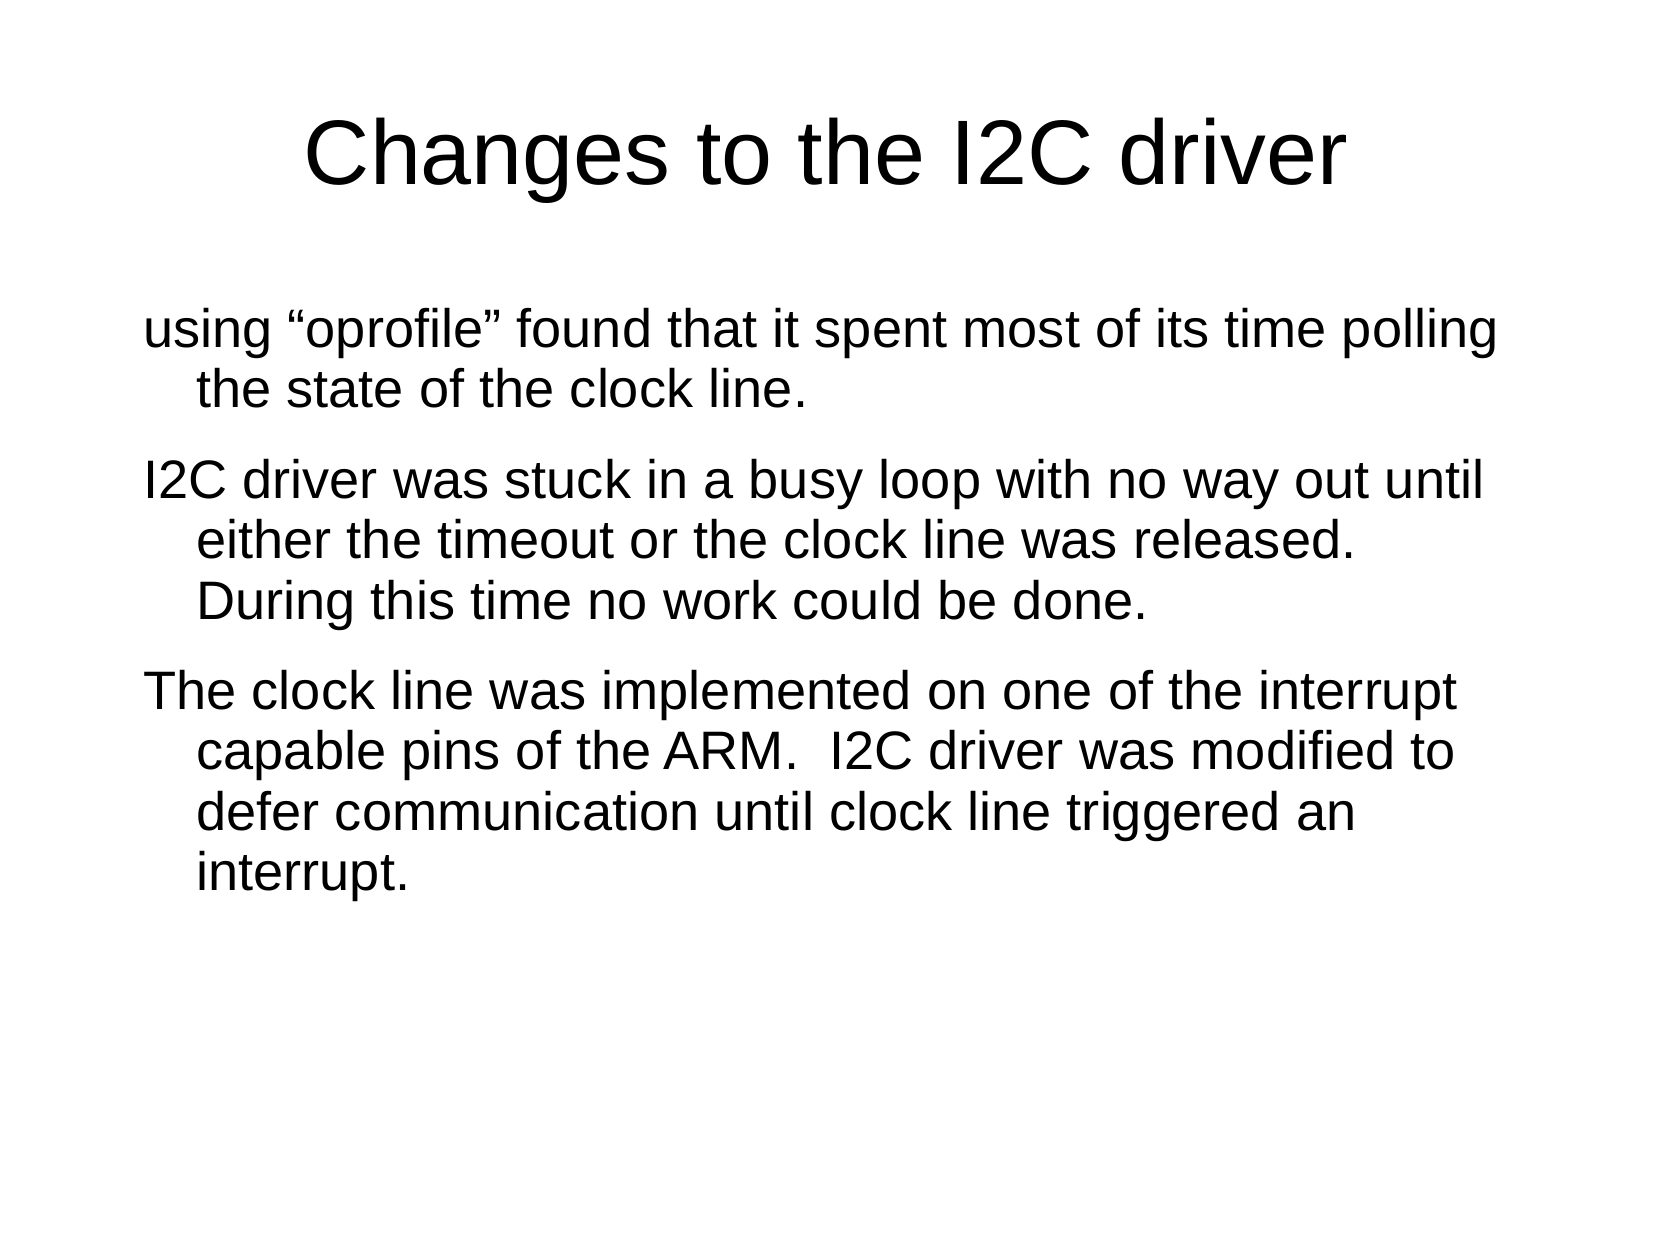

# Changes to the I2C driver
using “oprofile” found that it spent most of its time polling the state of the clock line.
I2C driver was stuck in a busy loop with no way out until either the timeout or the clock line was released. During this time no work could be done.
The clock line was implemented on one of the interrupt capable pins of the ARM. I2C driver was modified to defer communication until clock line triggered an interrupt.